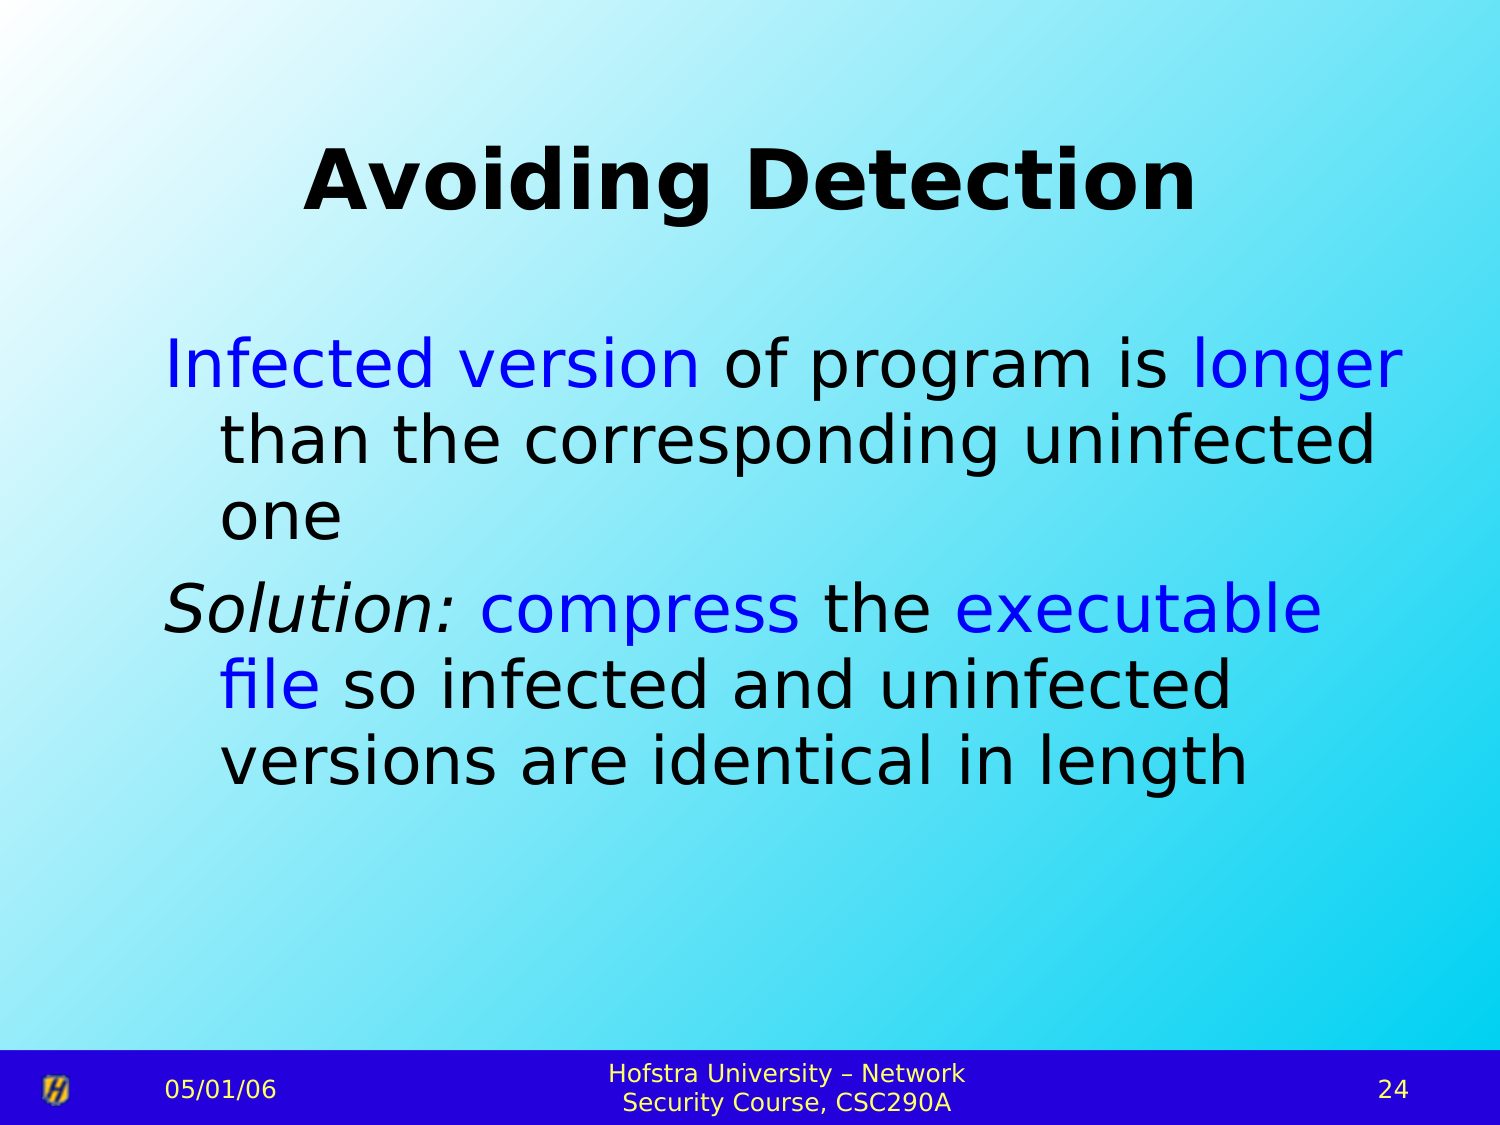

# Avoiding Detection
Infected version of program is longer than the corresponding uninfected one
Solution: compress the executable file so infected and uninfected versions are identical in length
24